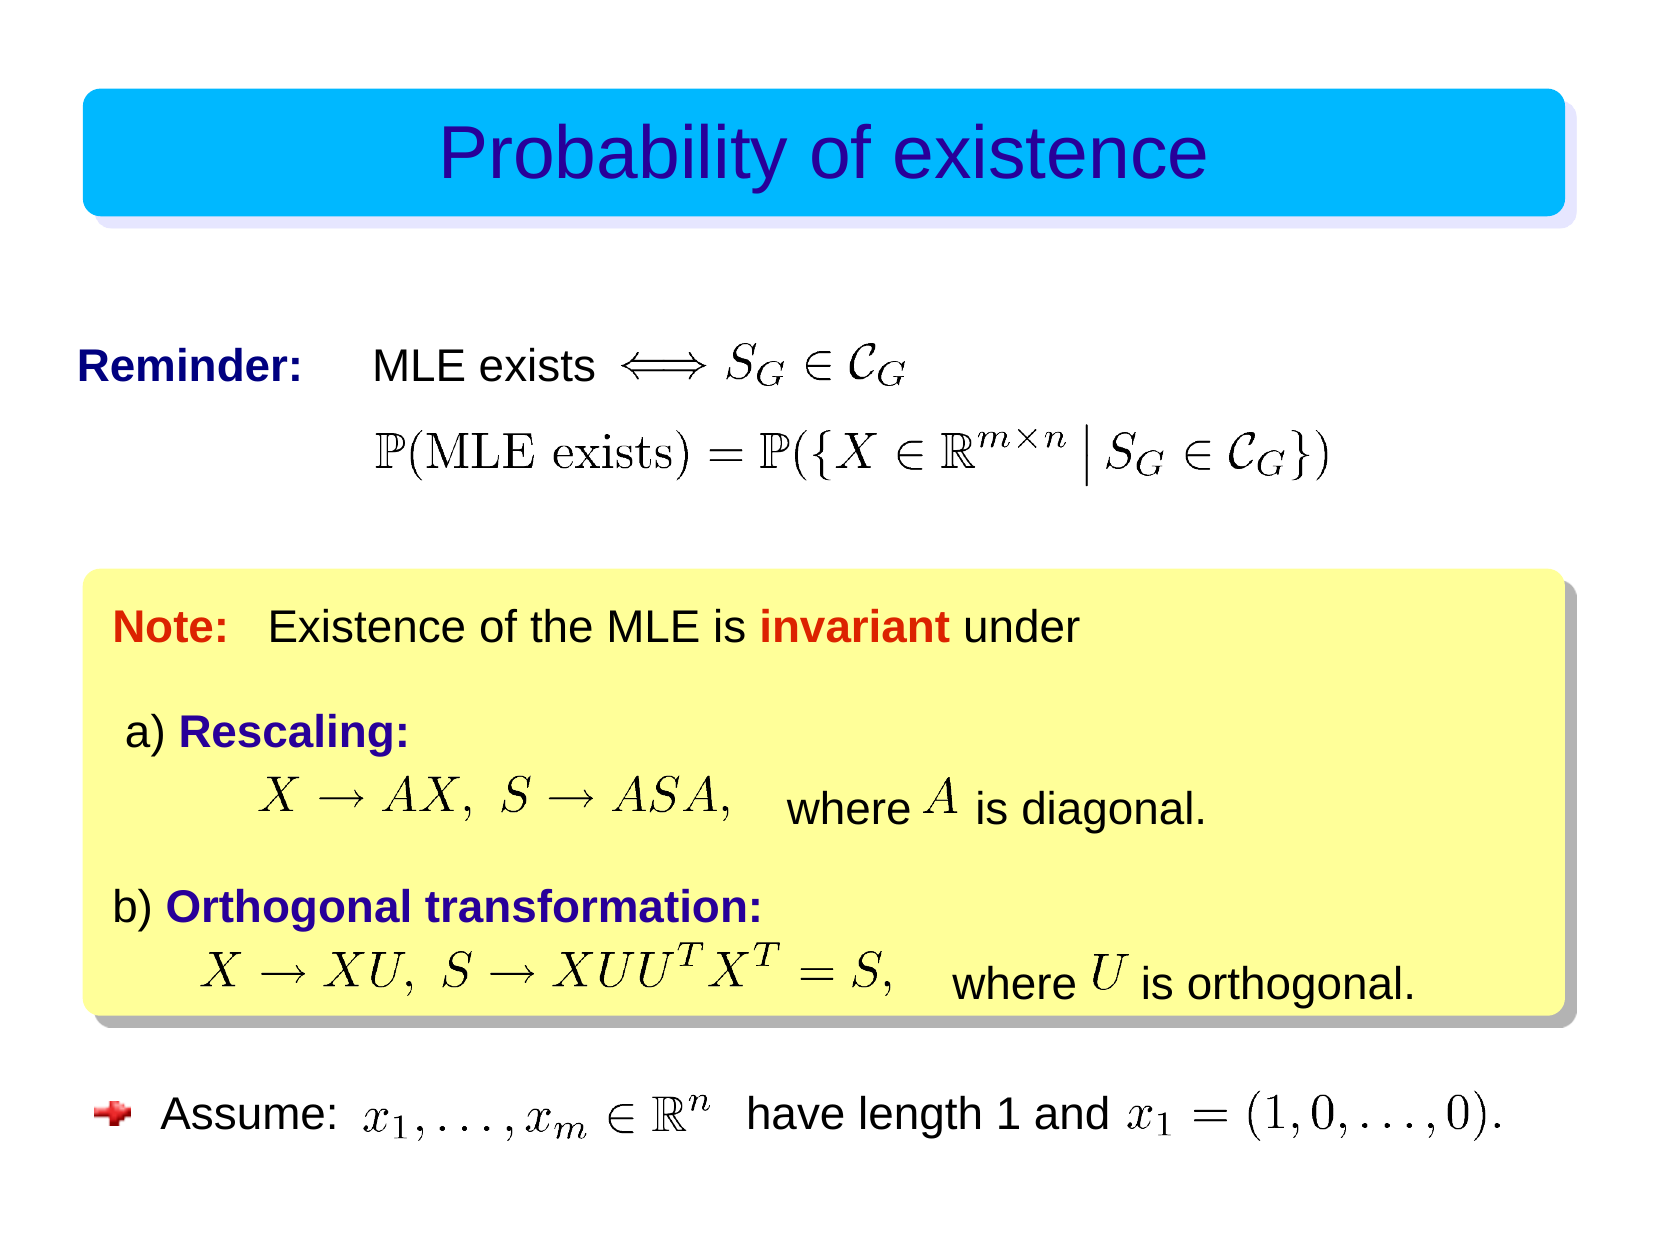

#
Probability of existence
Reminder: 	MLE exists
 Assume: have length 1 and
Note: Existence of the MLE is invariant under
 a) Rescaling:
 where is diagonal.
b) Orthogonal transformation:
 where is orthogonal.